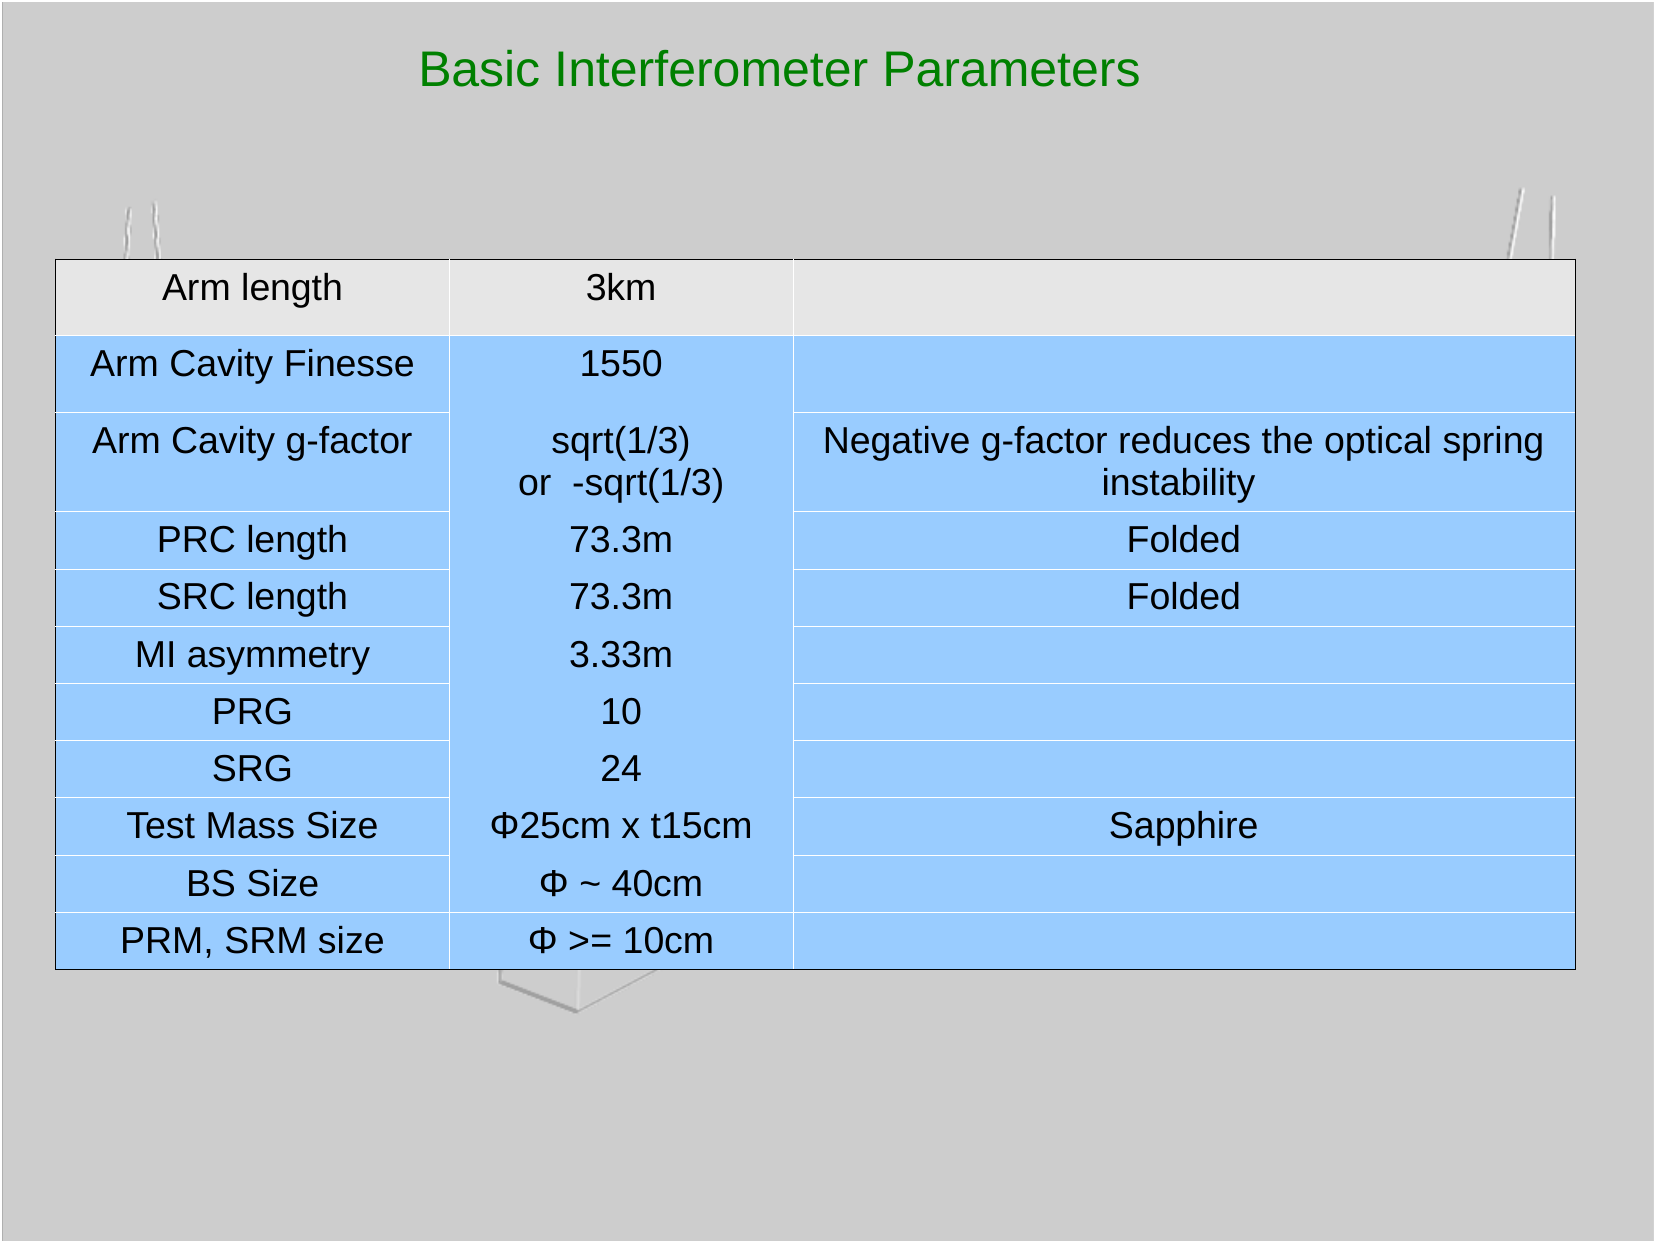

Basic Interferometer Parameters
| Arm length | 3km | |
| --- | --- | --- |
| Arm Cavity Finesse | 1550 | |
| Arm Cavity g-factor | sqrt(1/3) or -sqrt(1/3) | Negative g-factor reduces the optical spring instability |
| PRC length | 73.3m | Folded |
| SRC length | 73.3m | Folded |
| MI asymmetry | 3.33m | |
| PRG | 10 | |
| SRG | 24 | |
| Test Mass Size | Φ25cm x t15cm | Sapphire |
| BS Size | Φ ~ 40cm | |
| PRM, SRM size | Φ >= 10cm | |